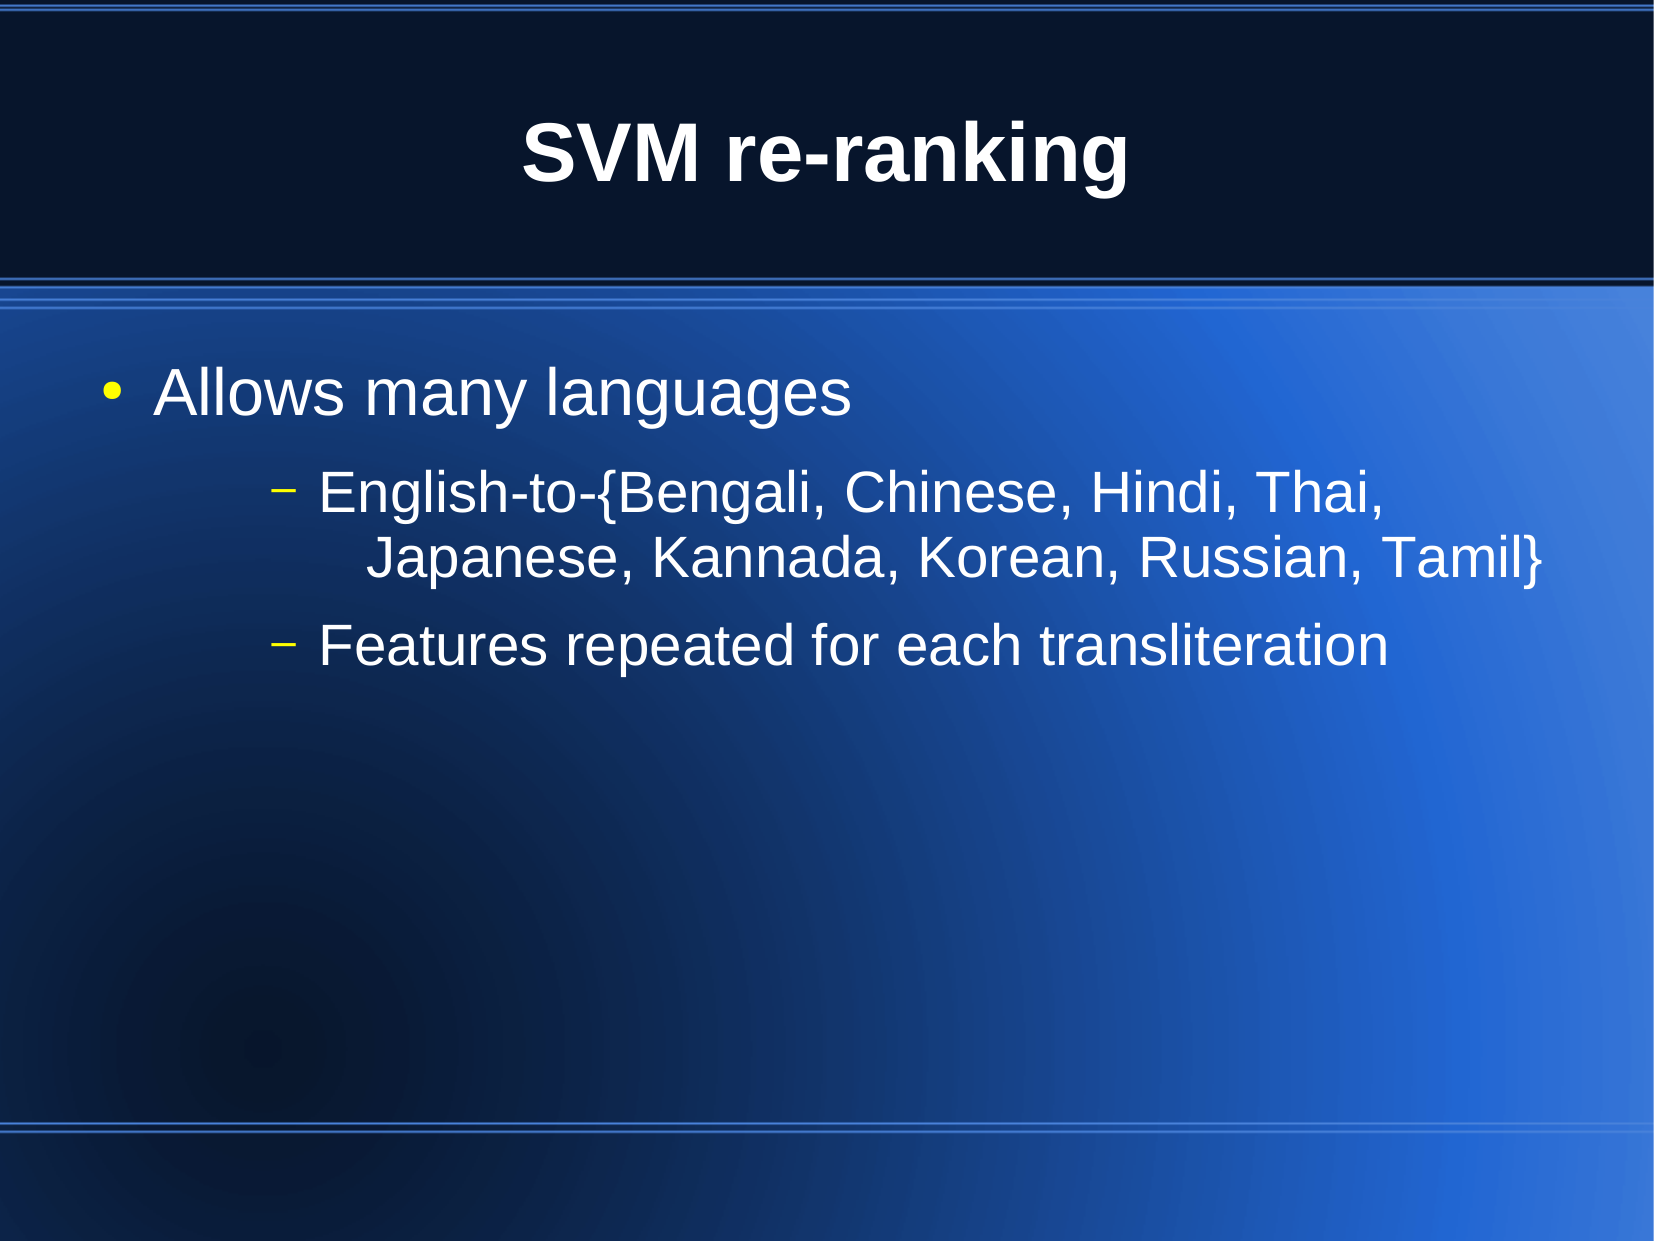

# SVM re-ranking
Allows many languages
English-to-{Bengali, Chinese, Hindi, Thai, Japanese, Kannada, Korean, Russian, Tamil}
Features repeated for each transliteration